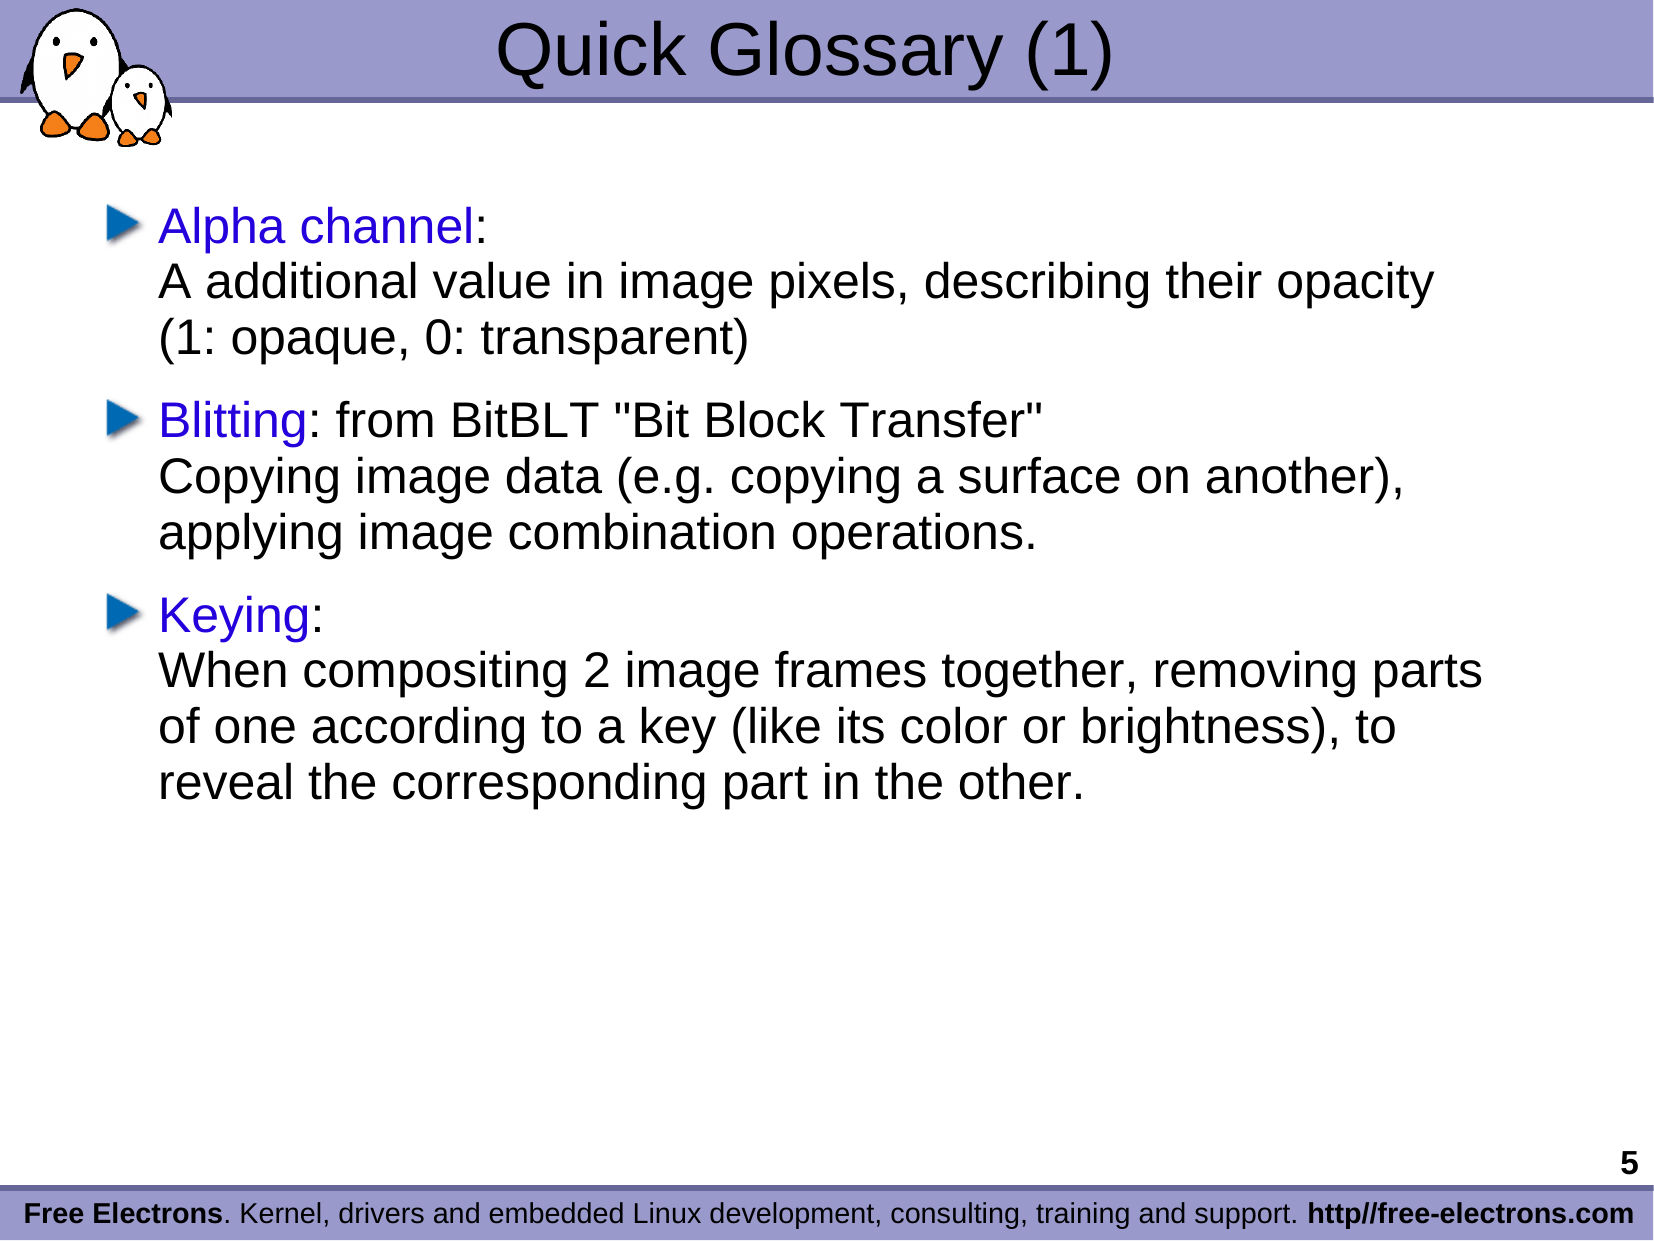

# Quick Glossary (1)
Alpha channel:
A additional value in image pixels, describing their opacity (1: opaque, 0: transparent)
Blitting: from BitBLT "Bit Block Transfer"
Copying image data (e.g. copying a surface on another), applying image combination operations.
Keying:
When compositing 2 image frames together, removing parts of one according to a key (like its color or brightness), to reveal the corresponding part in the other.